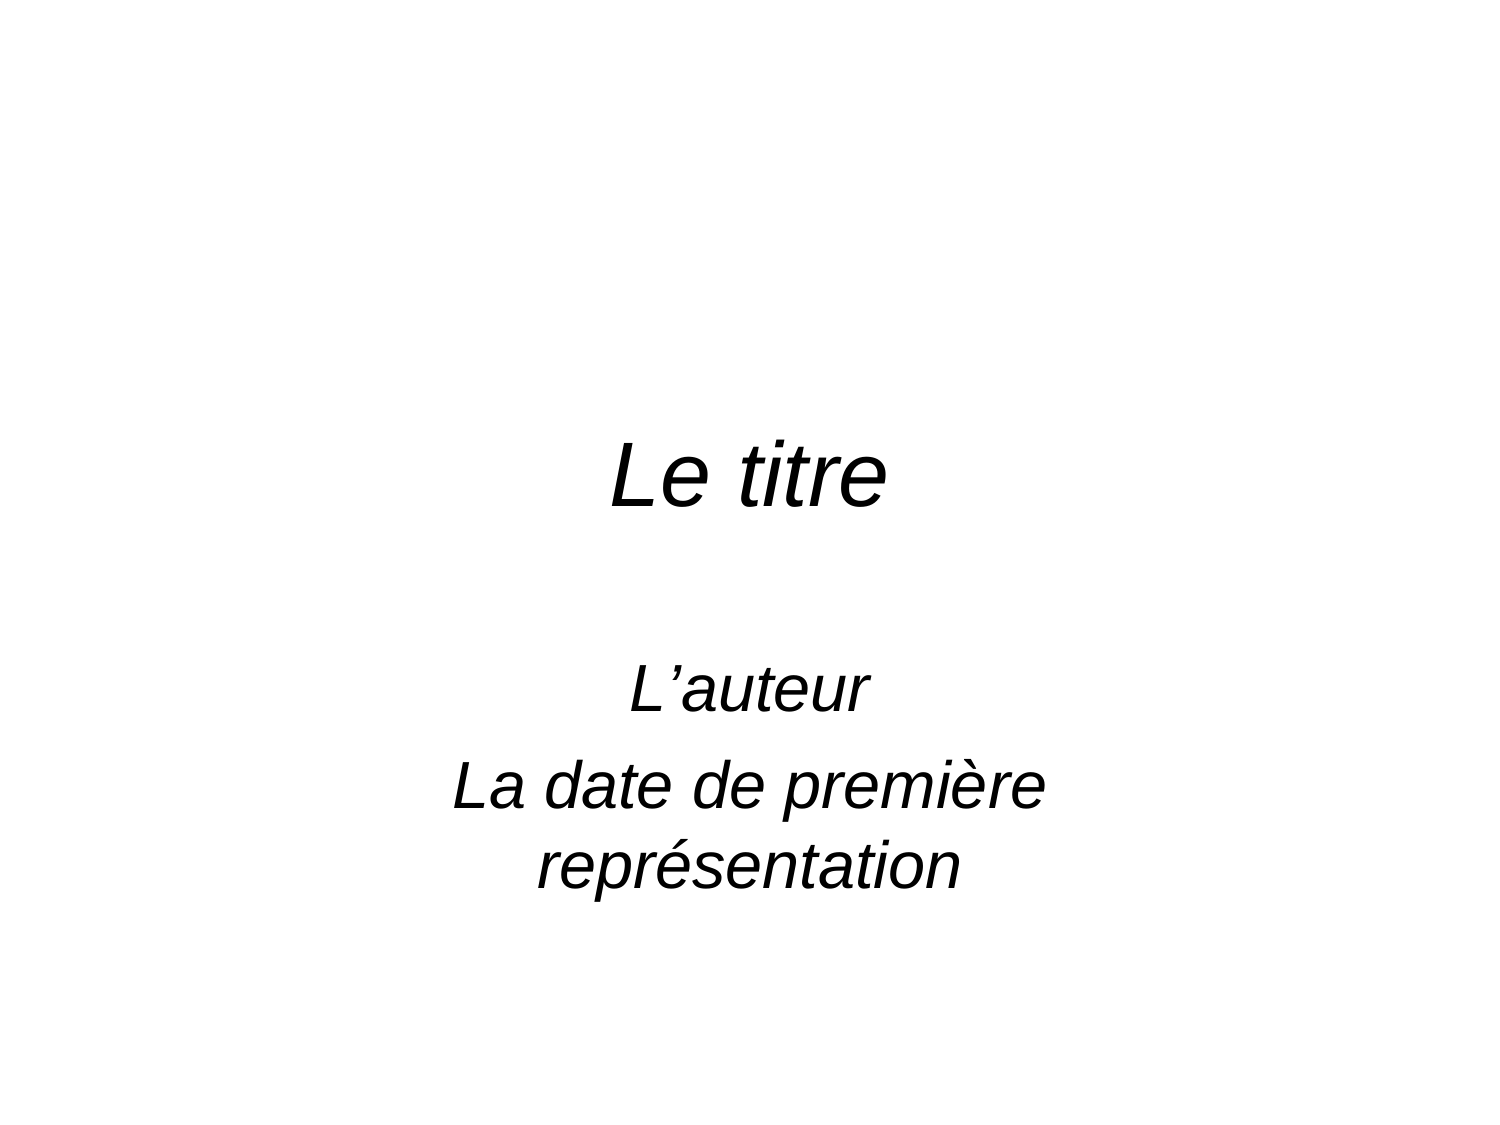

# Le titre
L’auteur
La date de première représentation